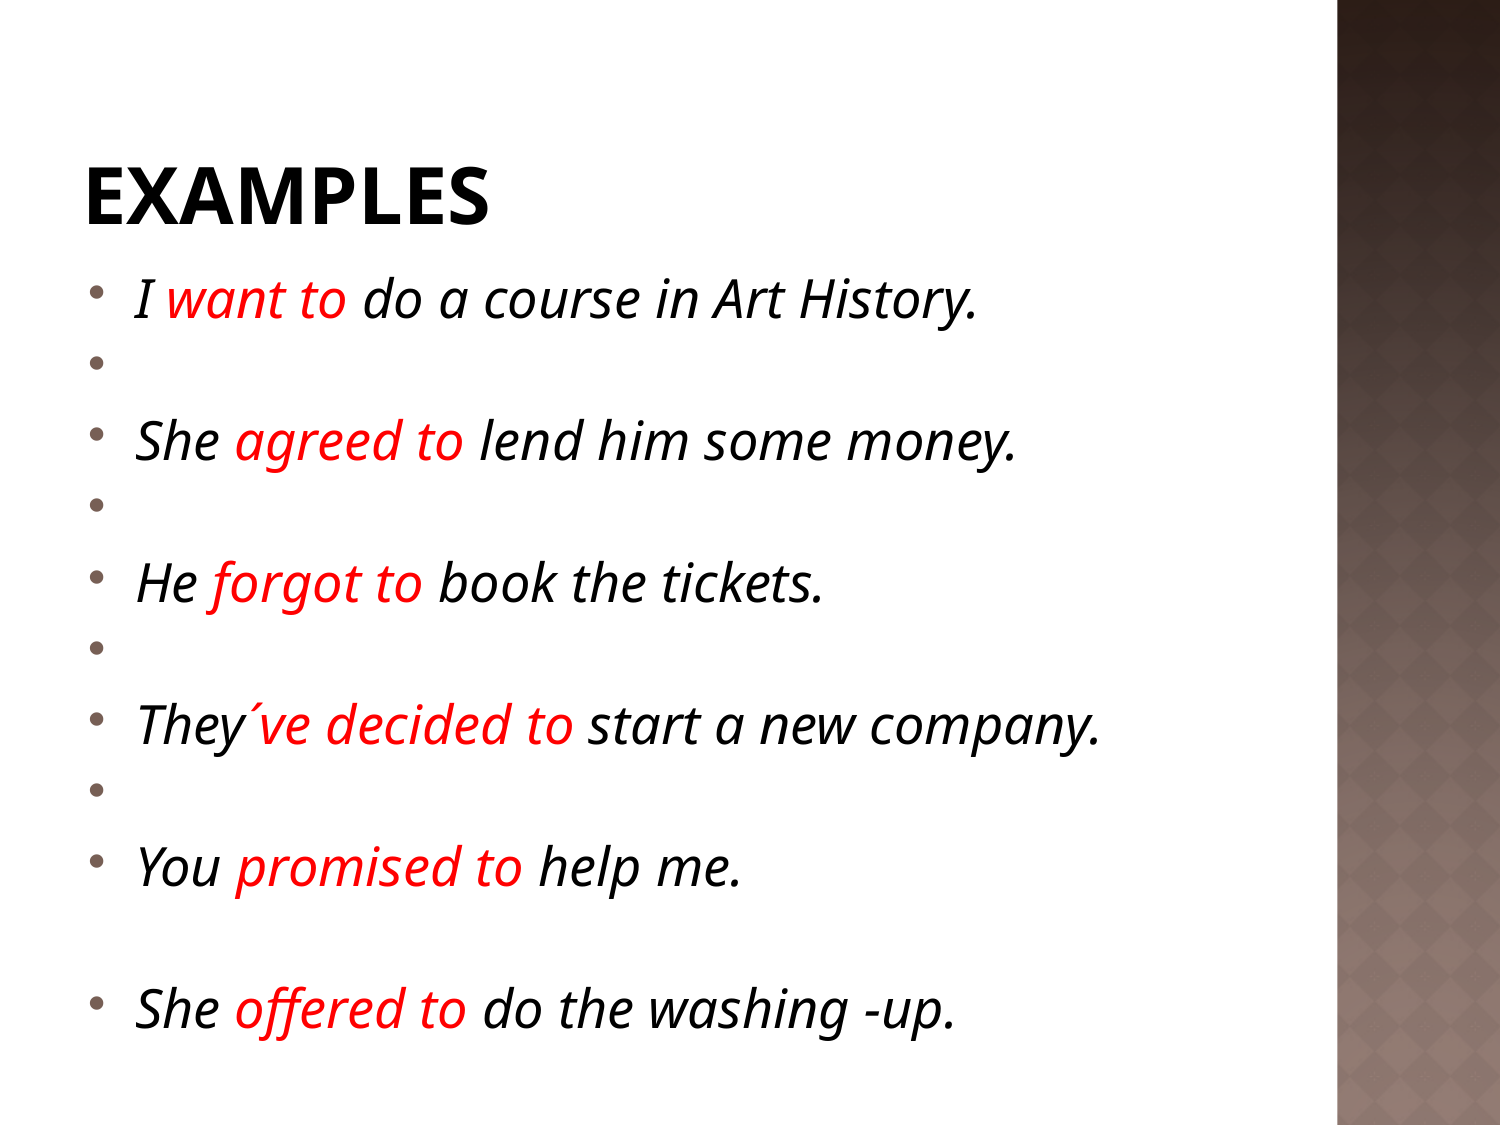

# examples
I want to do a course in Art History.
She agreed to lend him some money.
He forgot to book the tickets.
They´ve decided to start a new company.
You promised to help me.
She offered to do the washing -up.